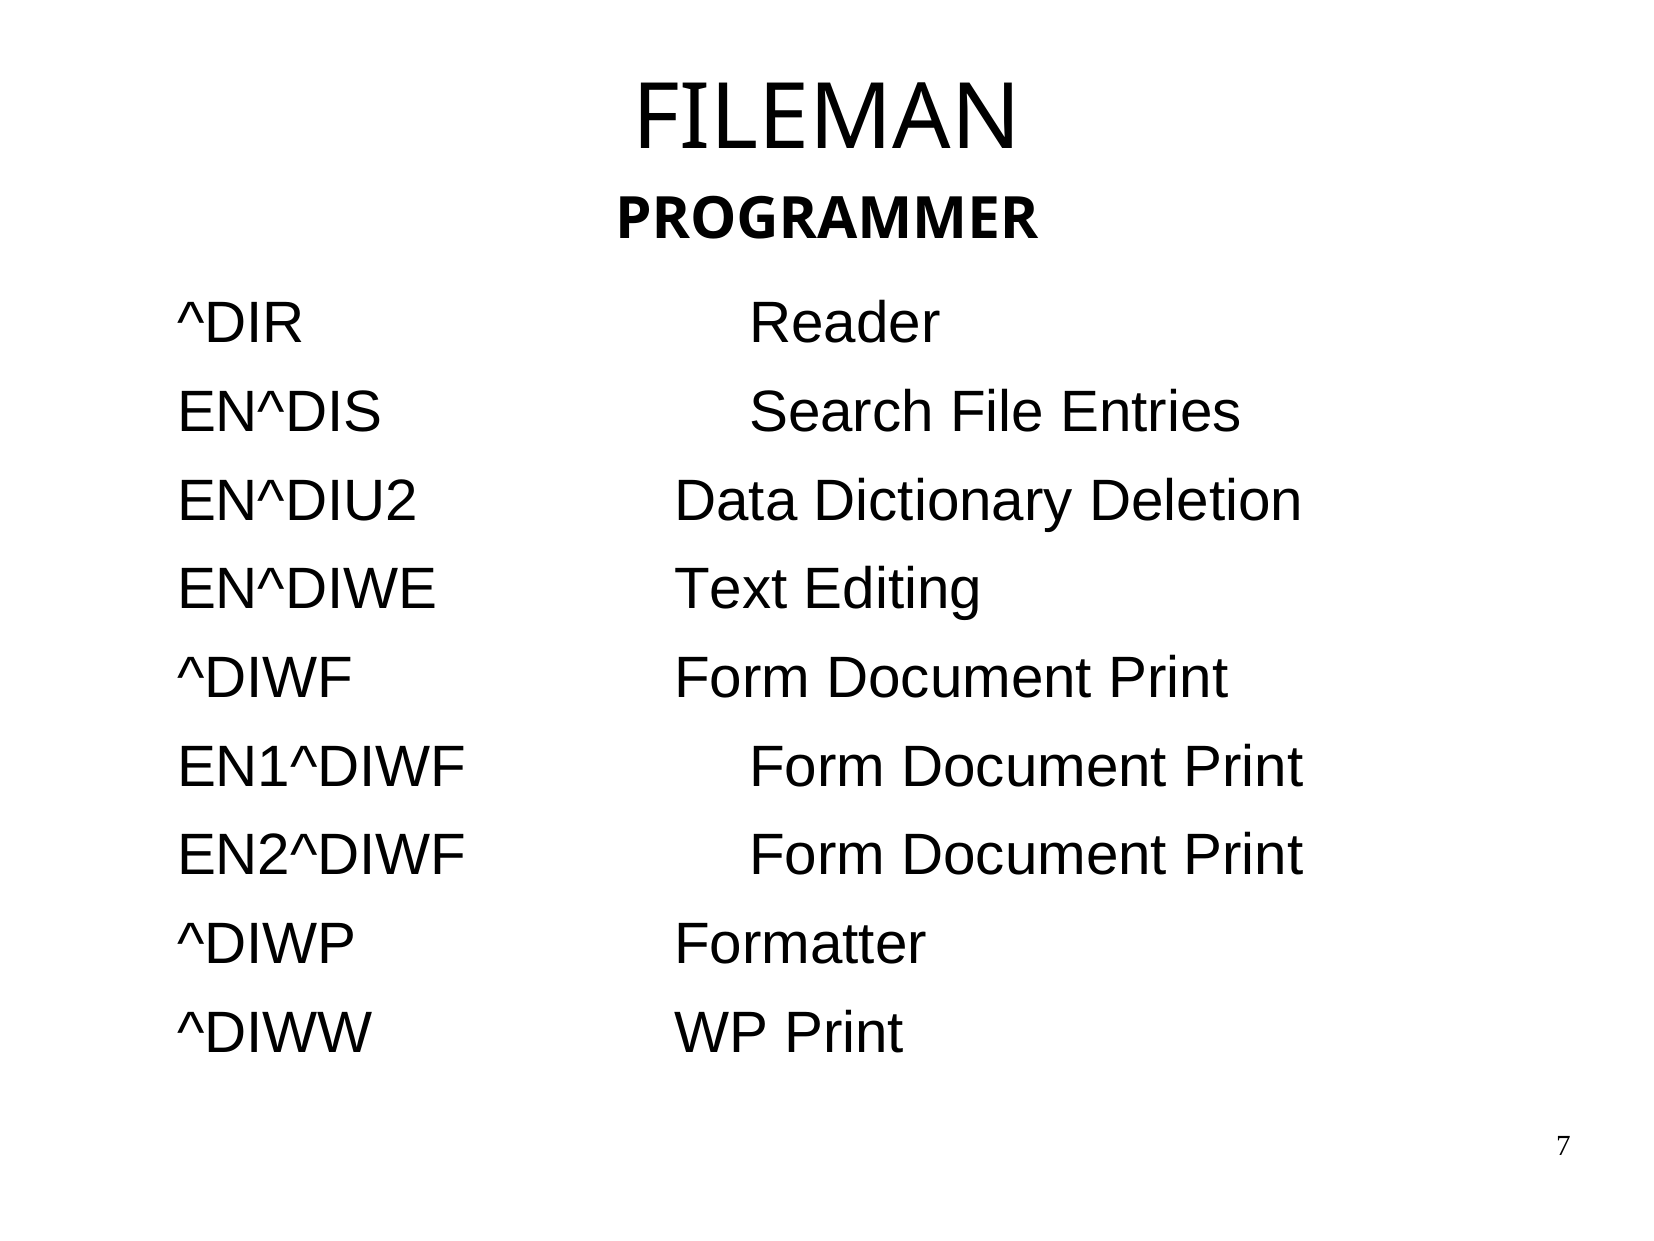

# FILEMAN PROGRAMMER
^DIR						Reader
EN^DIS					Search File Entries
EN^DIU2				Data Dictionary Deletion
EN^DIWE				Text Editing
^DIWF					Form Document Print
EN1^DIWF				Form Document Print
EN2^DIWF				Form Document Print
^DIWP					Formatter
^DIWW					WP Print
7